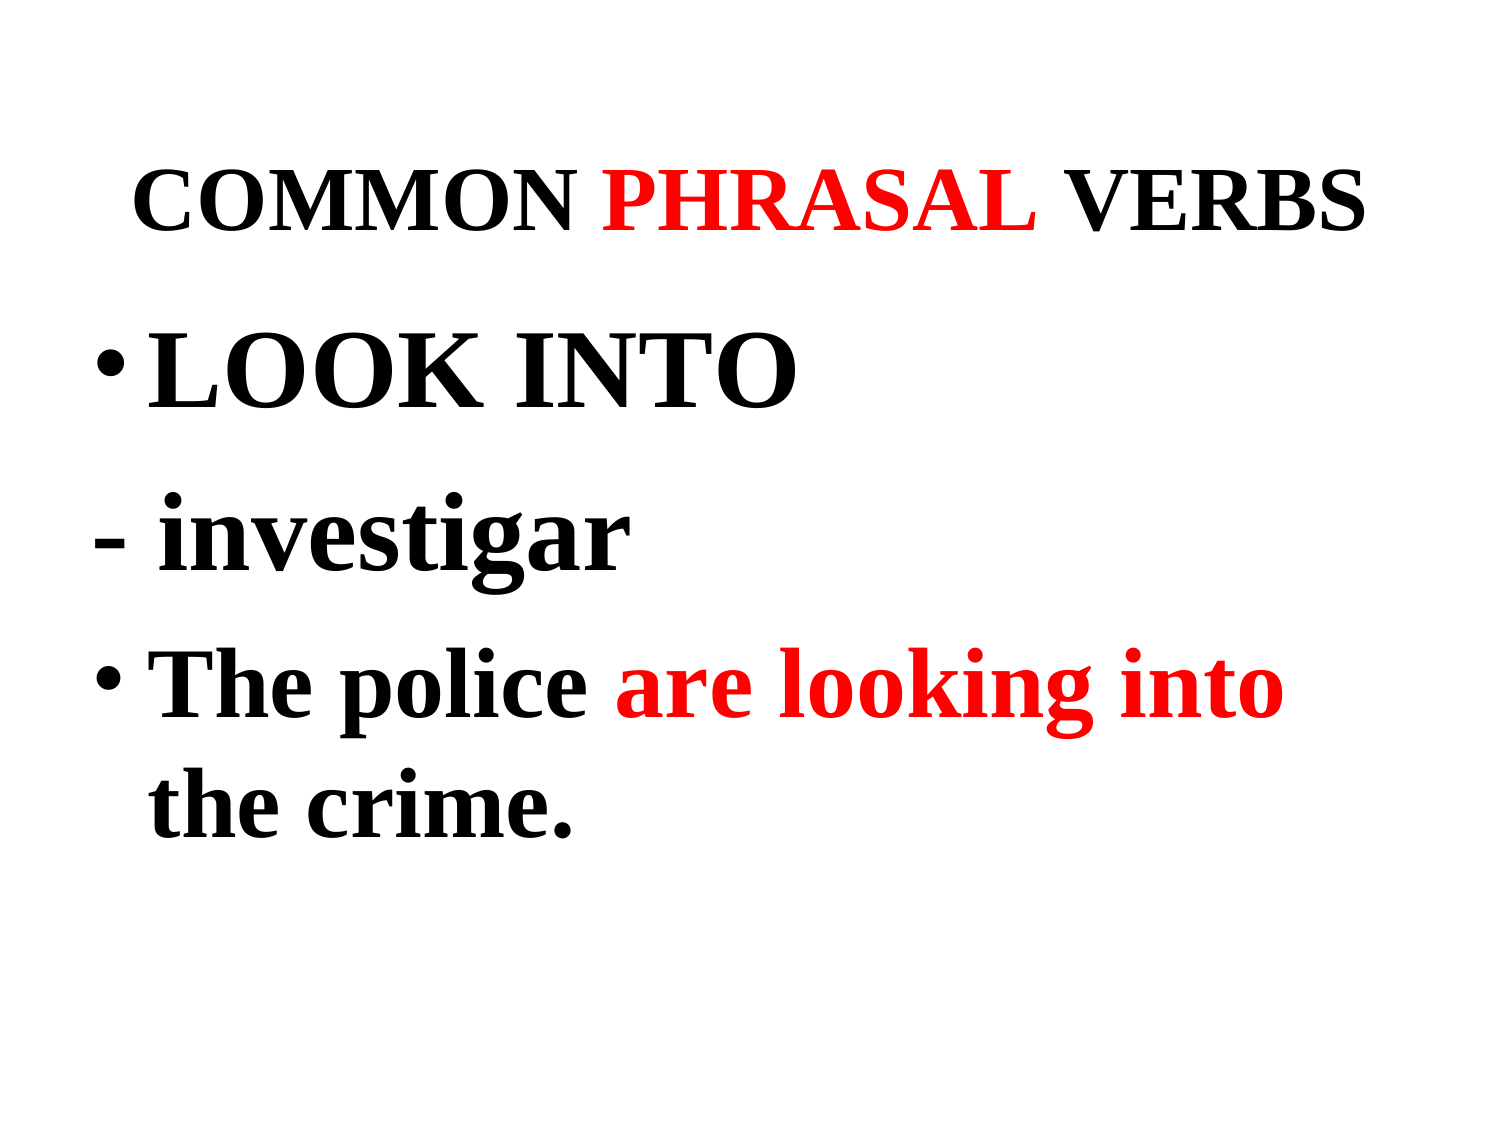

# COMMON PHRASAL VERBS
LOOK INTO
- investigar
The police are looking into the crime.